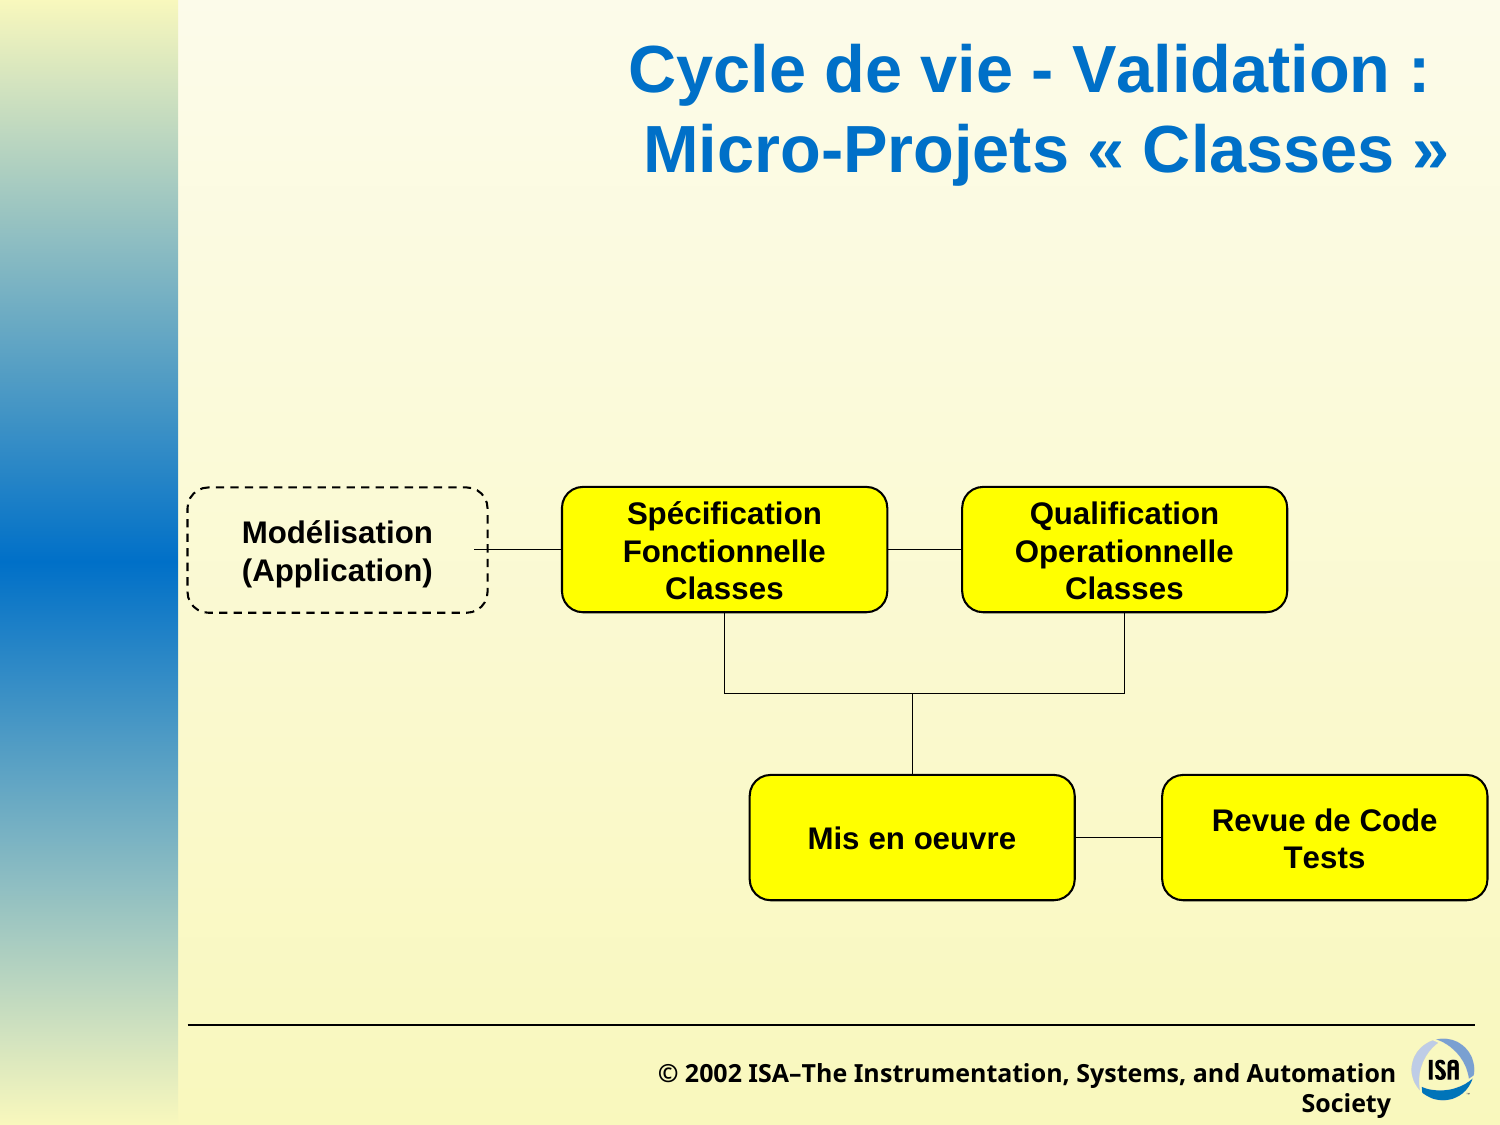

# Cycle de vie - Validation : Micro-Projets « Classes »
Spécification Fonctionnelle
Classes
Qualification Operationnelle
Classes
Modélisation (Application)
Mis en oeuvre
Revue de Code
Tests